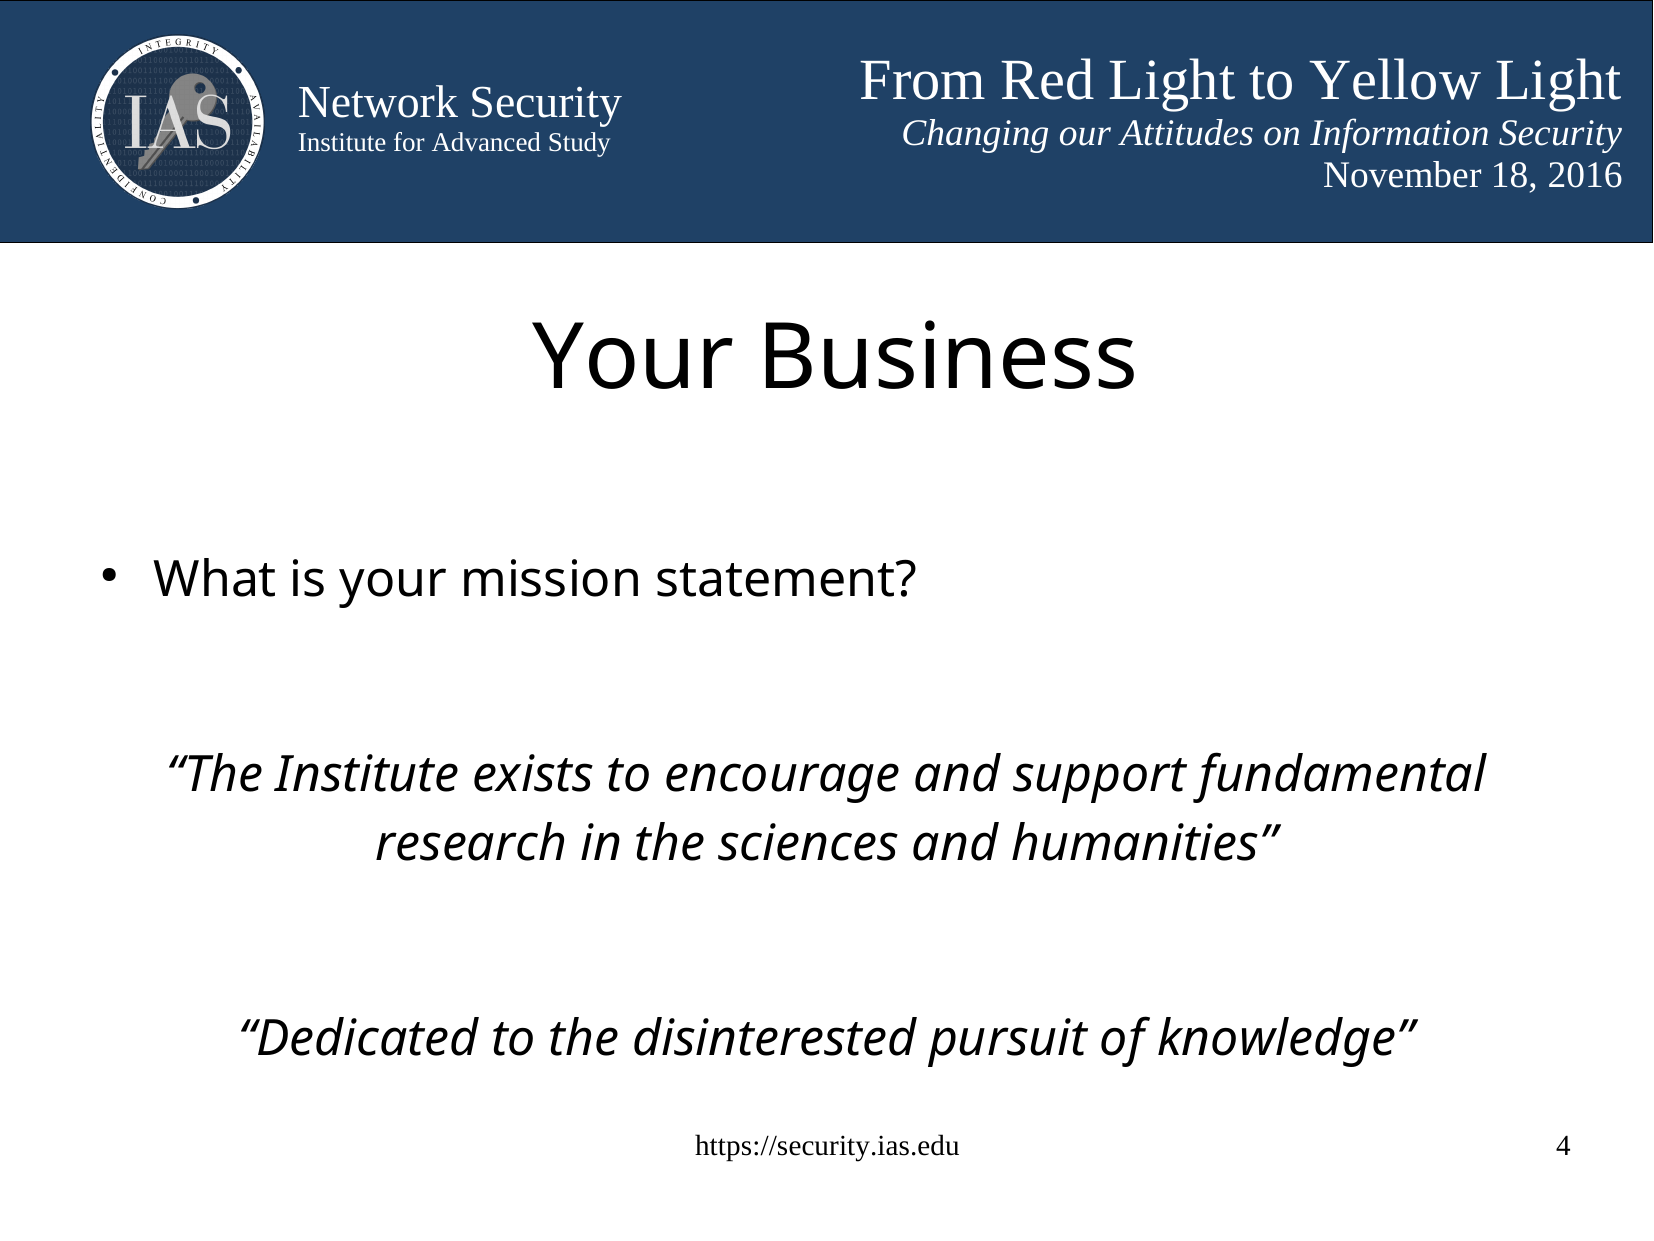

# Your Business
What is your mission statement?
“The Institute exists to encourage and support fundamental research in the sciences and humanities”
“Dedicated to the disinterested pursuit of knowledge”
4